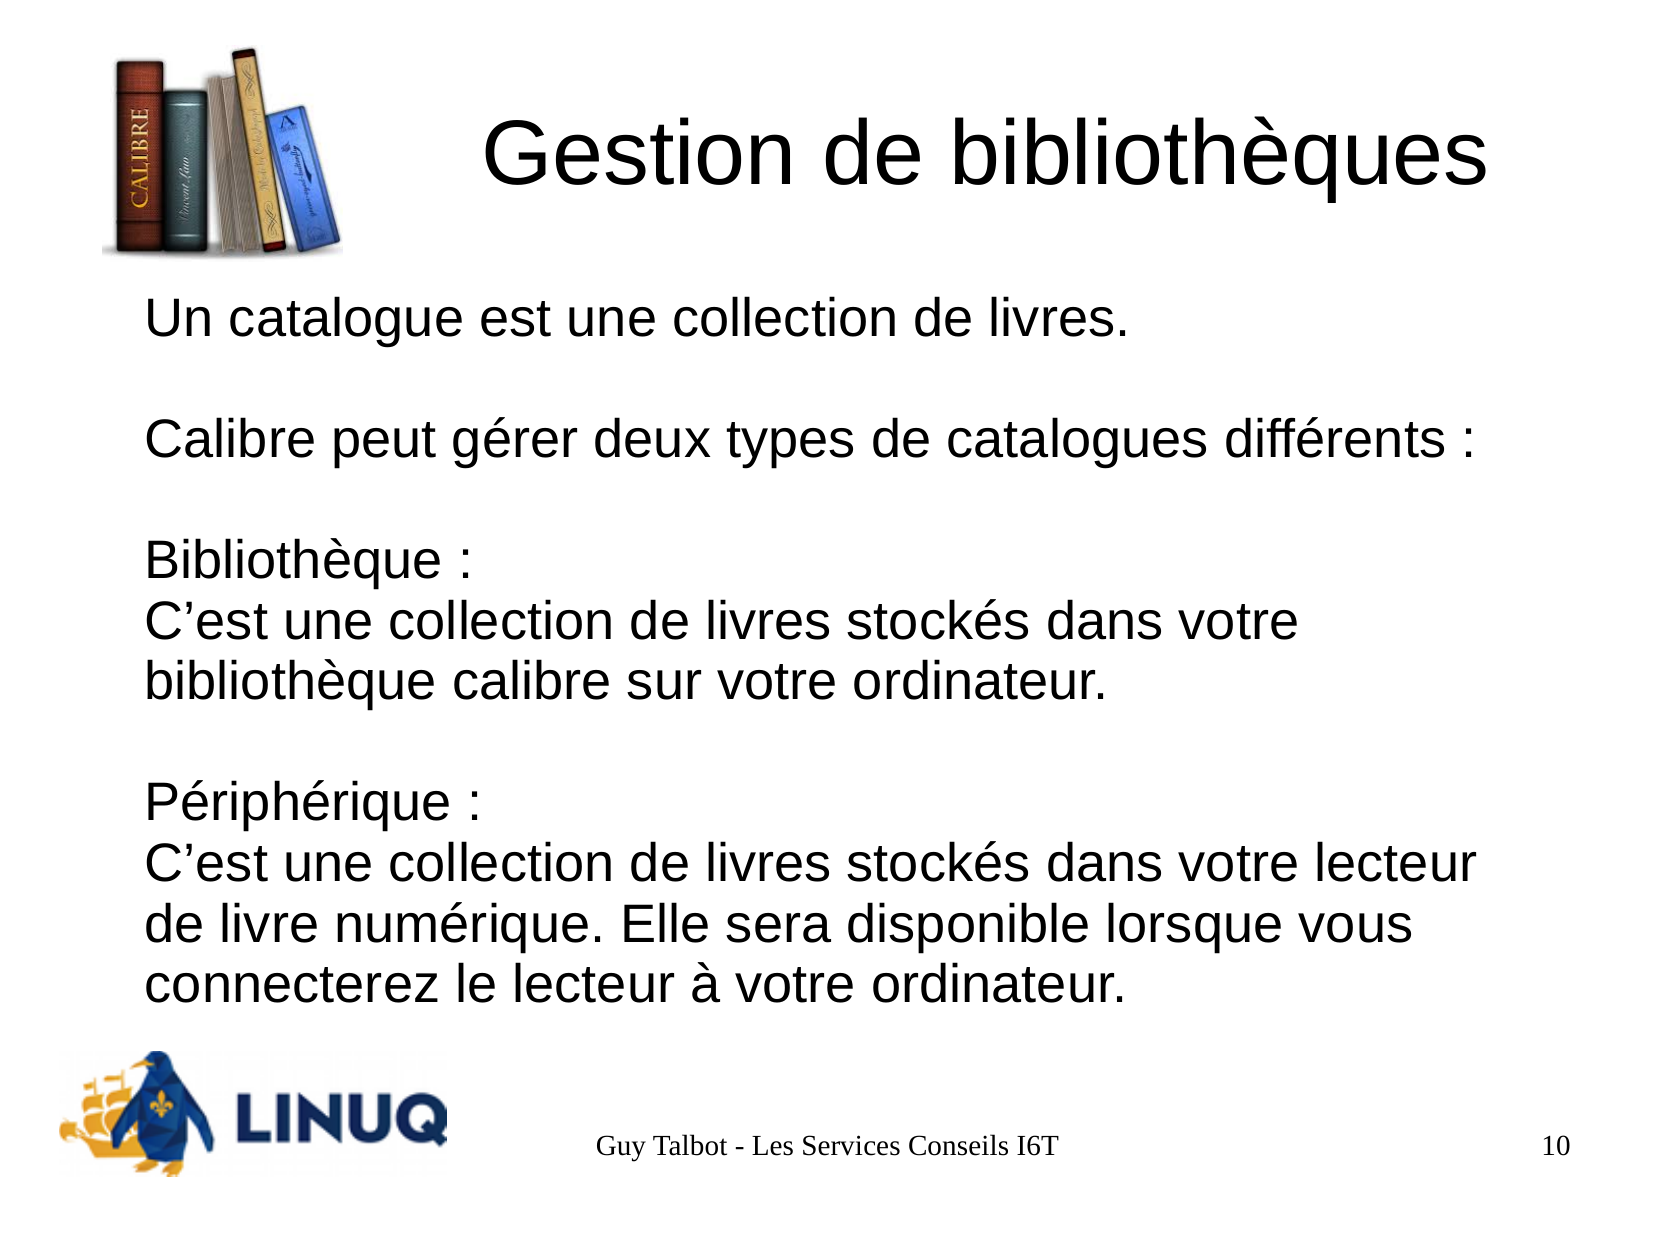

# Gestion de bibliothèques
Un catalogue est une collection de livres.
Calibre peut gérer deux types de catalogues différents :
Bibliothèque :
C’est une collection de livres stockés dans votre bibliothèque calibre sur votre ordinateur.
Périphérique :
C’est une collection de livres stockés dans votre lecteur de livre numérique. Elle sera disponible lorsque vous connecterez le lecteur à votre ordinateur.
Guy Talbot - Les Services Conseils I6T
10